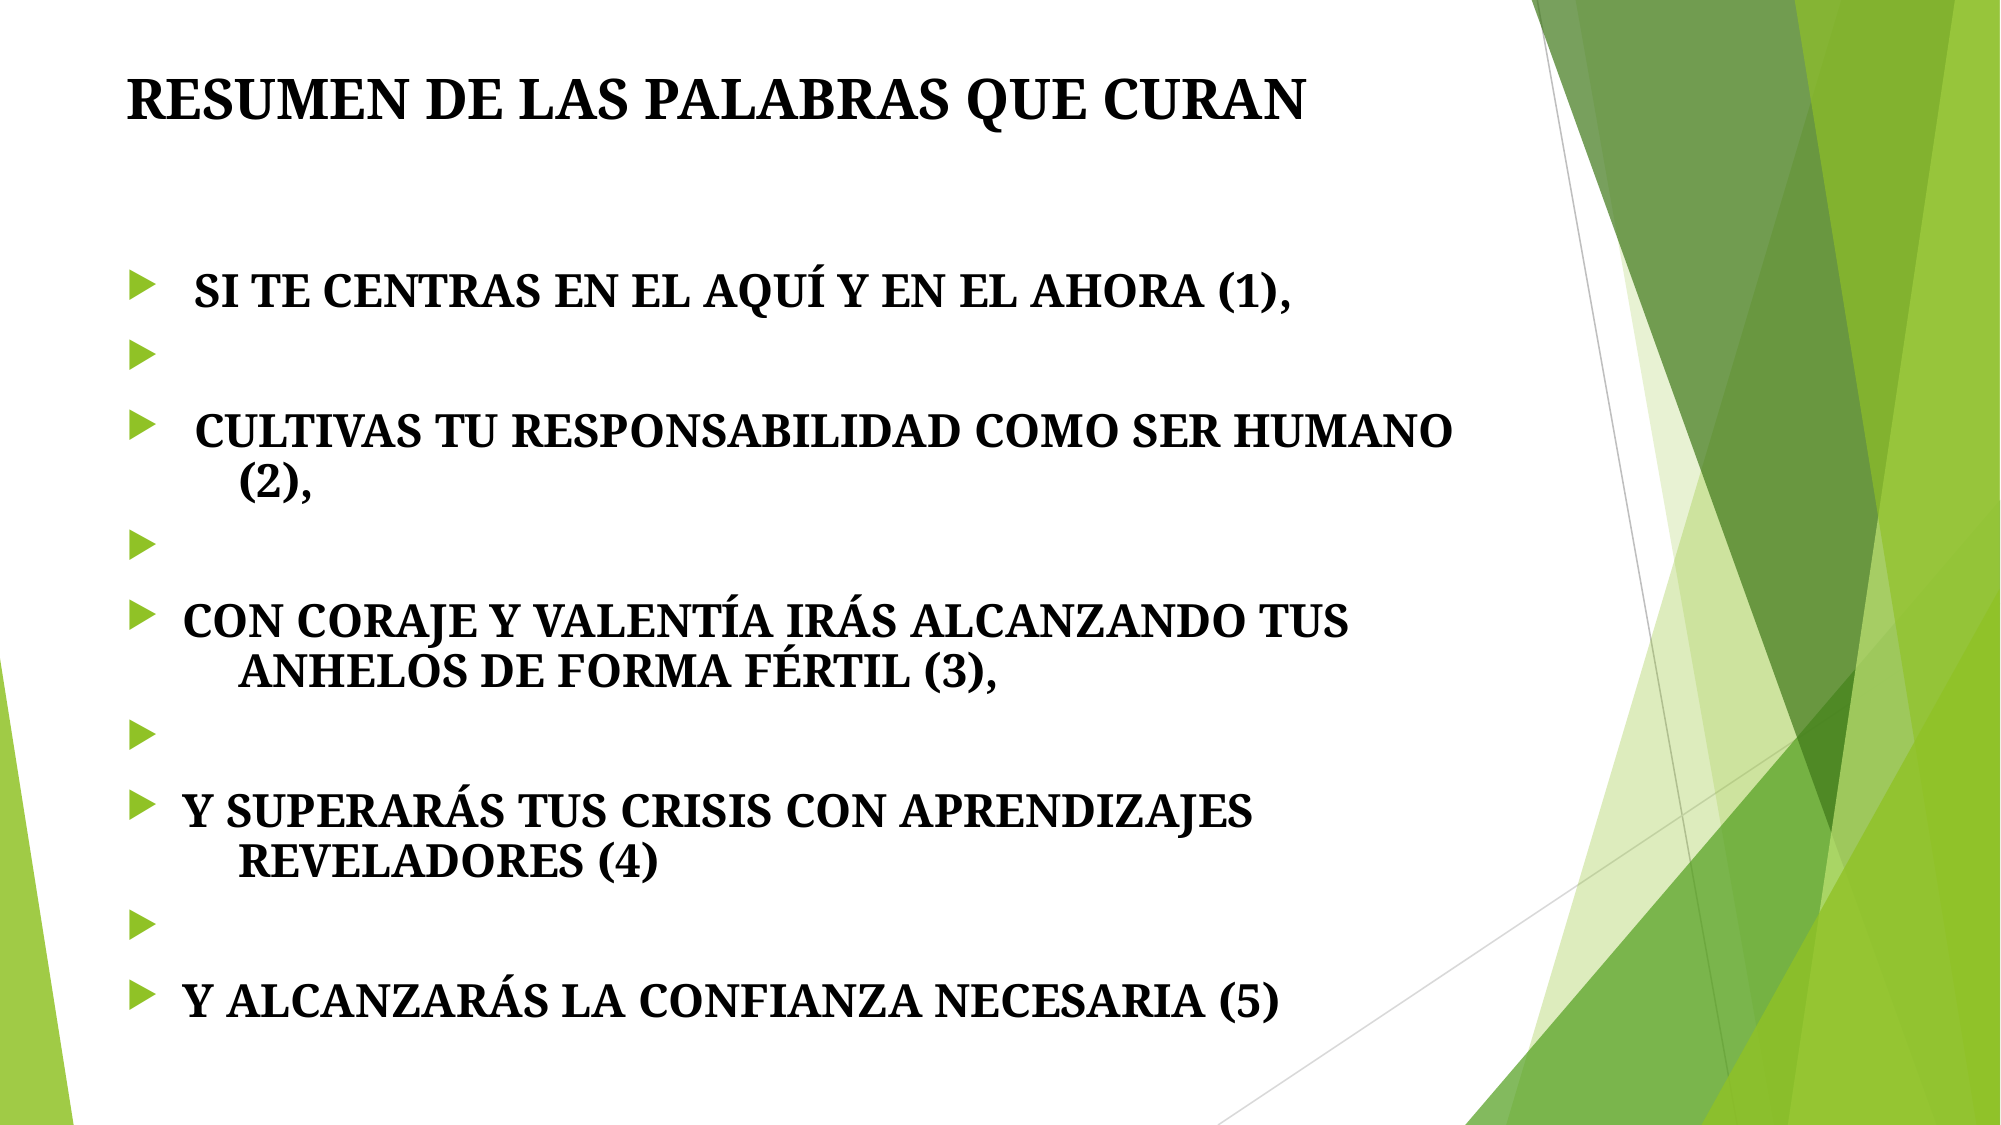

# RESUMEN DE LAS PALABRAS QUE CURAN
 SI TE CENTRAS EN EL AQUÍ Y EN EL AHORA (1),
 CULTIVAS TU RESPONSABILIDAD COMO SER HUMANO (2),
CON CORAJE Y VALENTÍA IRÁS ALCANZANDO TUS ANHELOS DE FORMA FÉRTIL (3),
Y SUPERARÁS TUS CRISIS CON APRENDIZAJES REVELADORES (4)
Y ALCANZARÁS LA CONFIANZA NECESARIA (5)